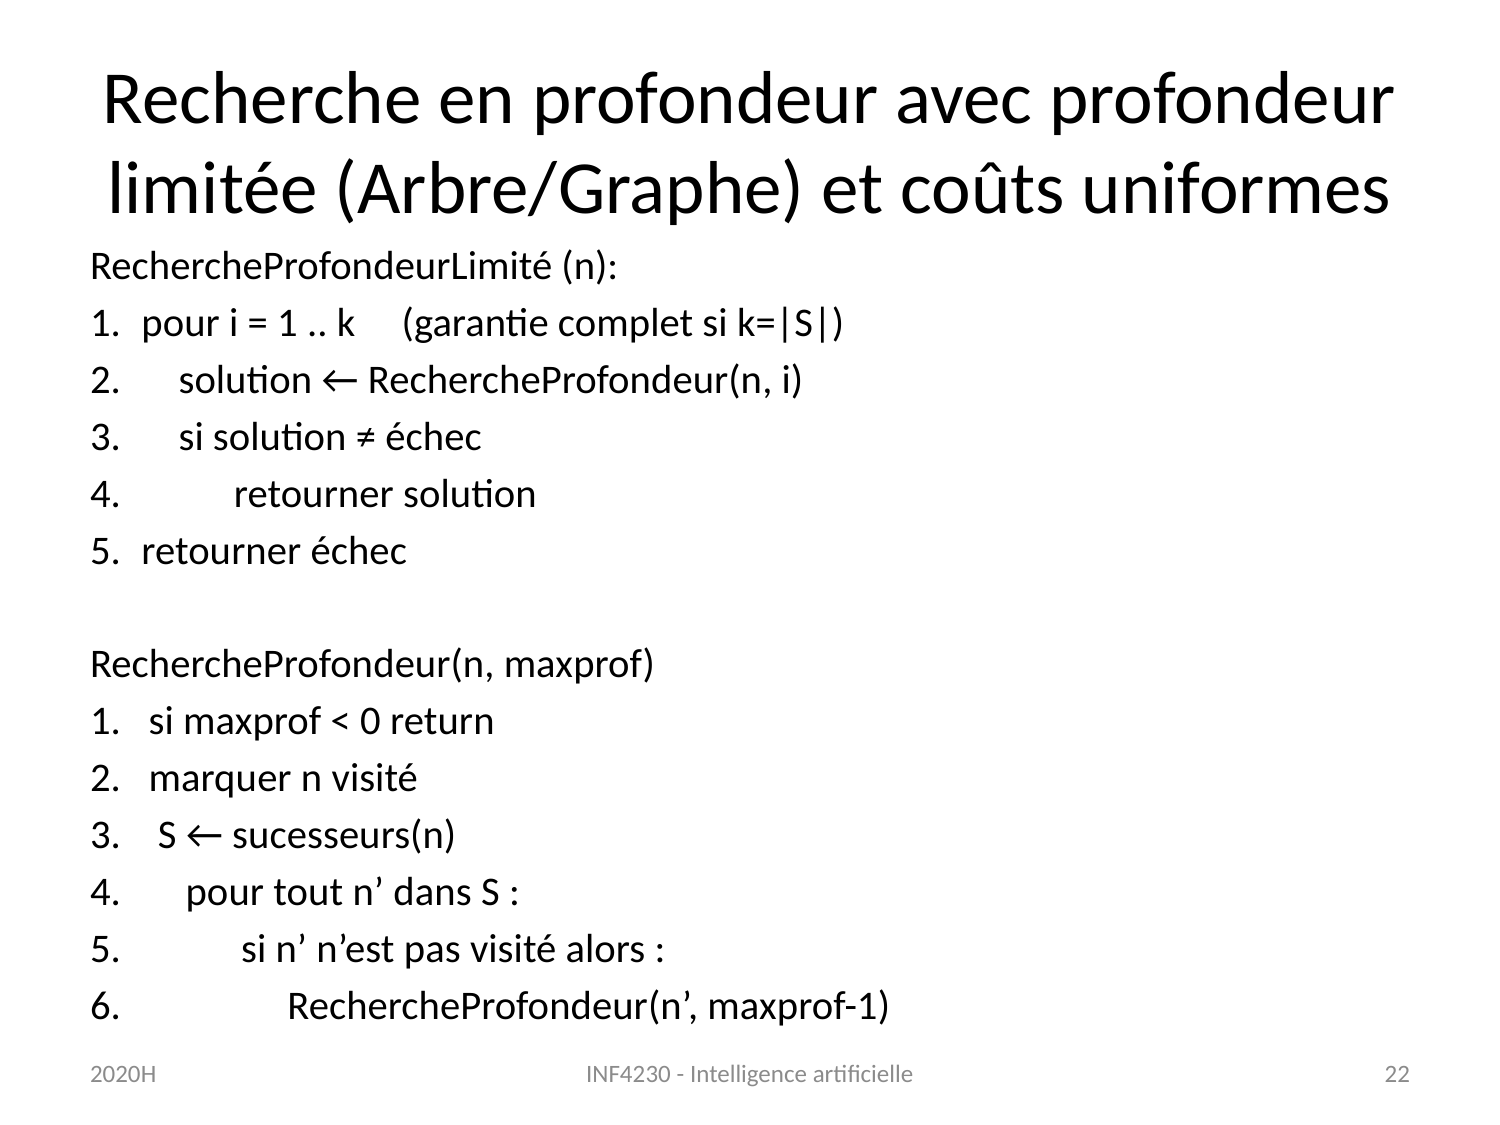

# Recherche en profondeur avec profondeur limitée (Arbre/Graphe) et coûts uniformes
RechercheProfondeurLimité (n):
pour i = 1 .. k (garantie complet si k=|S|)
 solution ← RechercheProfondeur(n, i)
 si solution ≠ échec
 retourner solution
retourner échec
RechercheProfondeur(n, maxprof)
1. si maxprof < 0 return
2. marquer n visité
3. S ← sucesseurs(n)
4. pour tout n’ dans S :
5. si n’ n’est pas visité alors :
6. RechercheProfondeur(n’, maxprof-1)
2020H
INF4230 - Intelligence artificielle